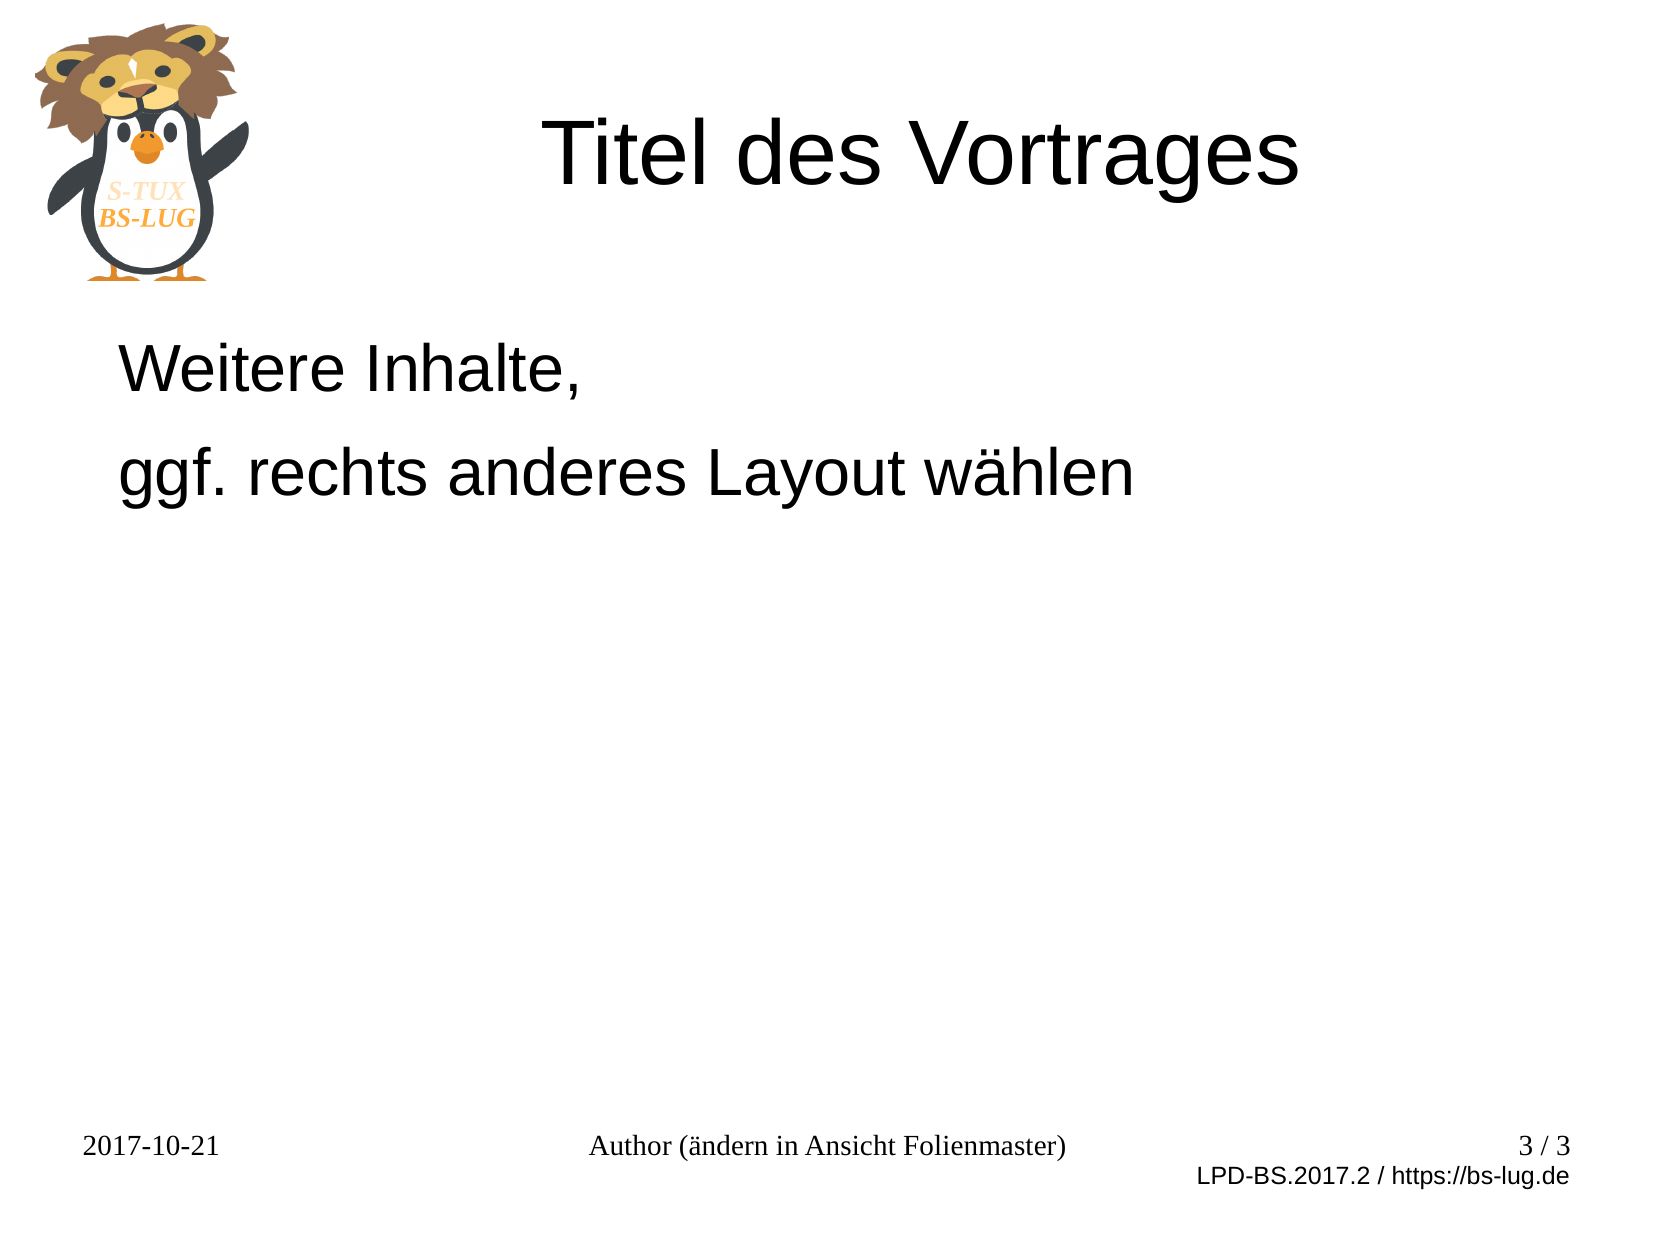

# Titel des Vortrages
Weitere Inhalte,
ggf. rechts anderes Layout wählen
3